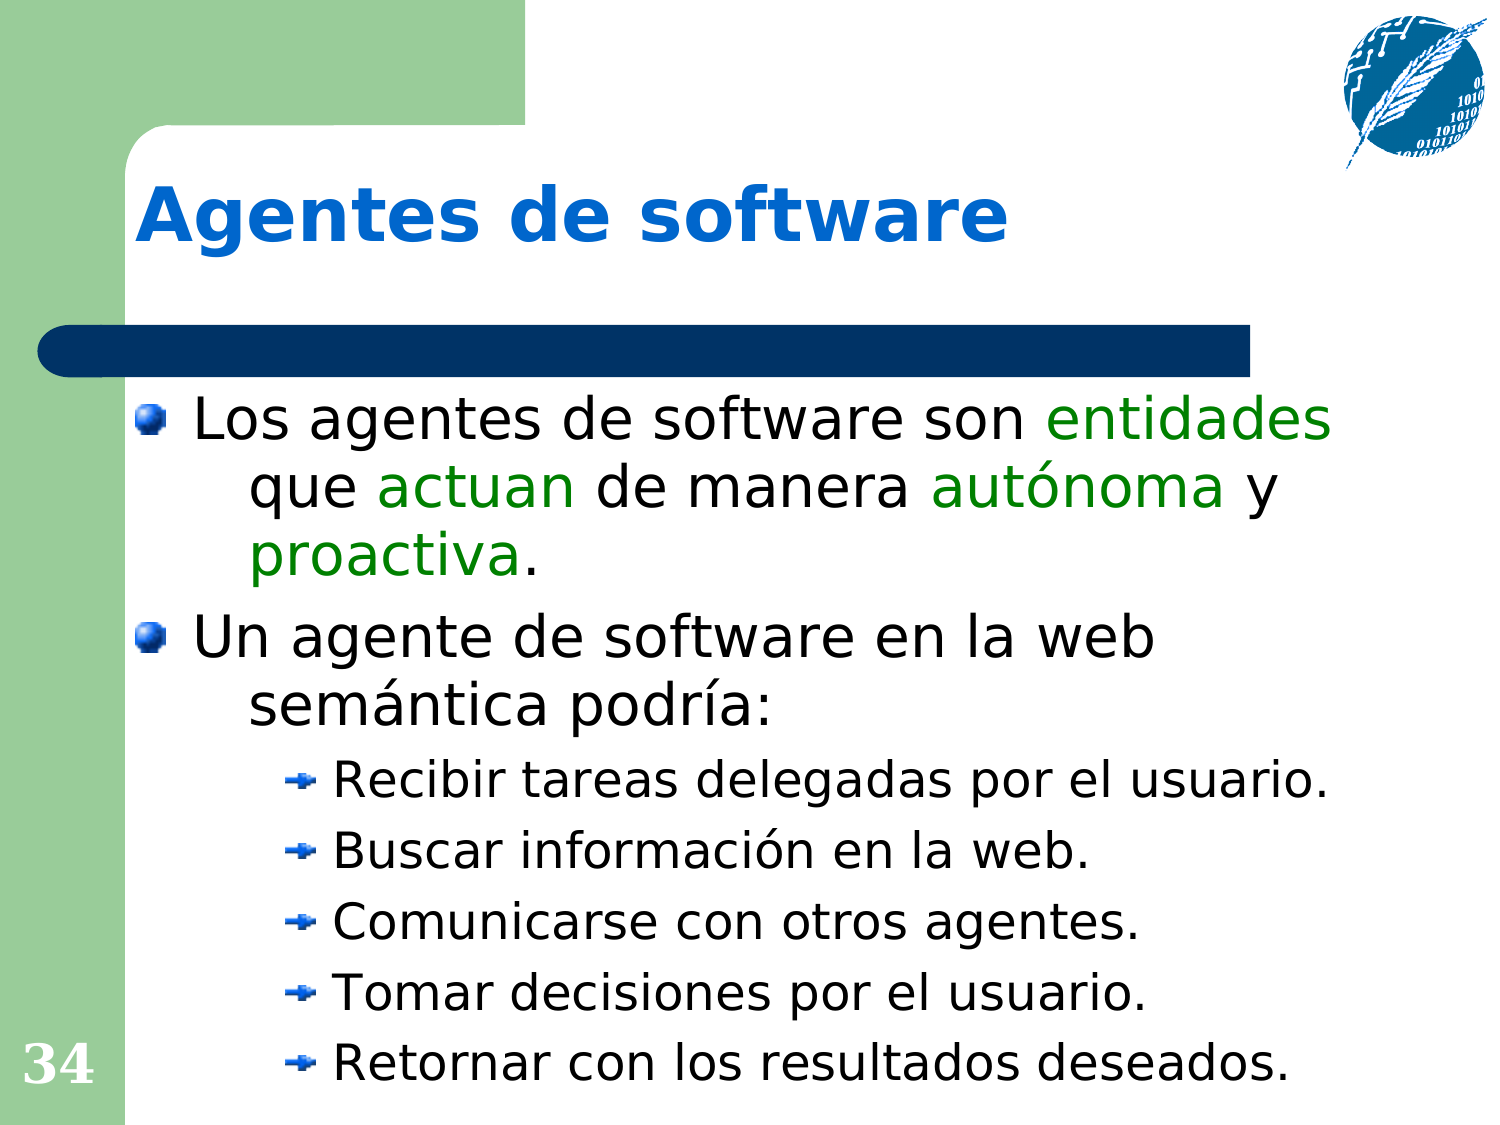

# Agentes de software
Los agentes de software son entidades que actuan de manera autónoma y proactiva.
Un agente de software en la web semántica podría:
Recibir tareas delegadas por el usuario.
Buscar información en la web.
Comunicarse con otros agentes.
Tomar decisiones por el usuario.
Retornar con los resultados deseados.
34